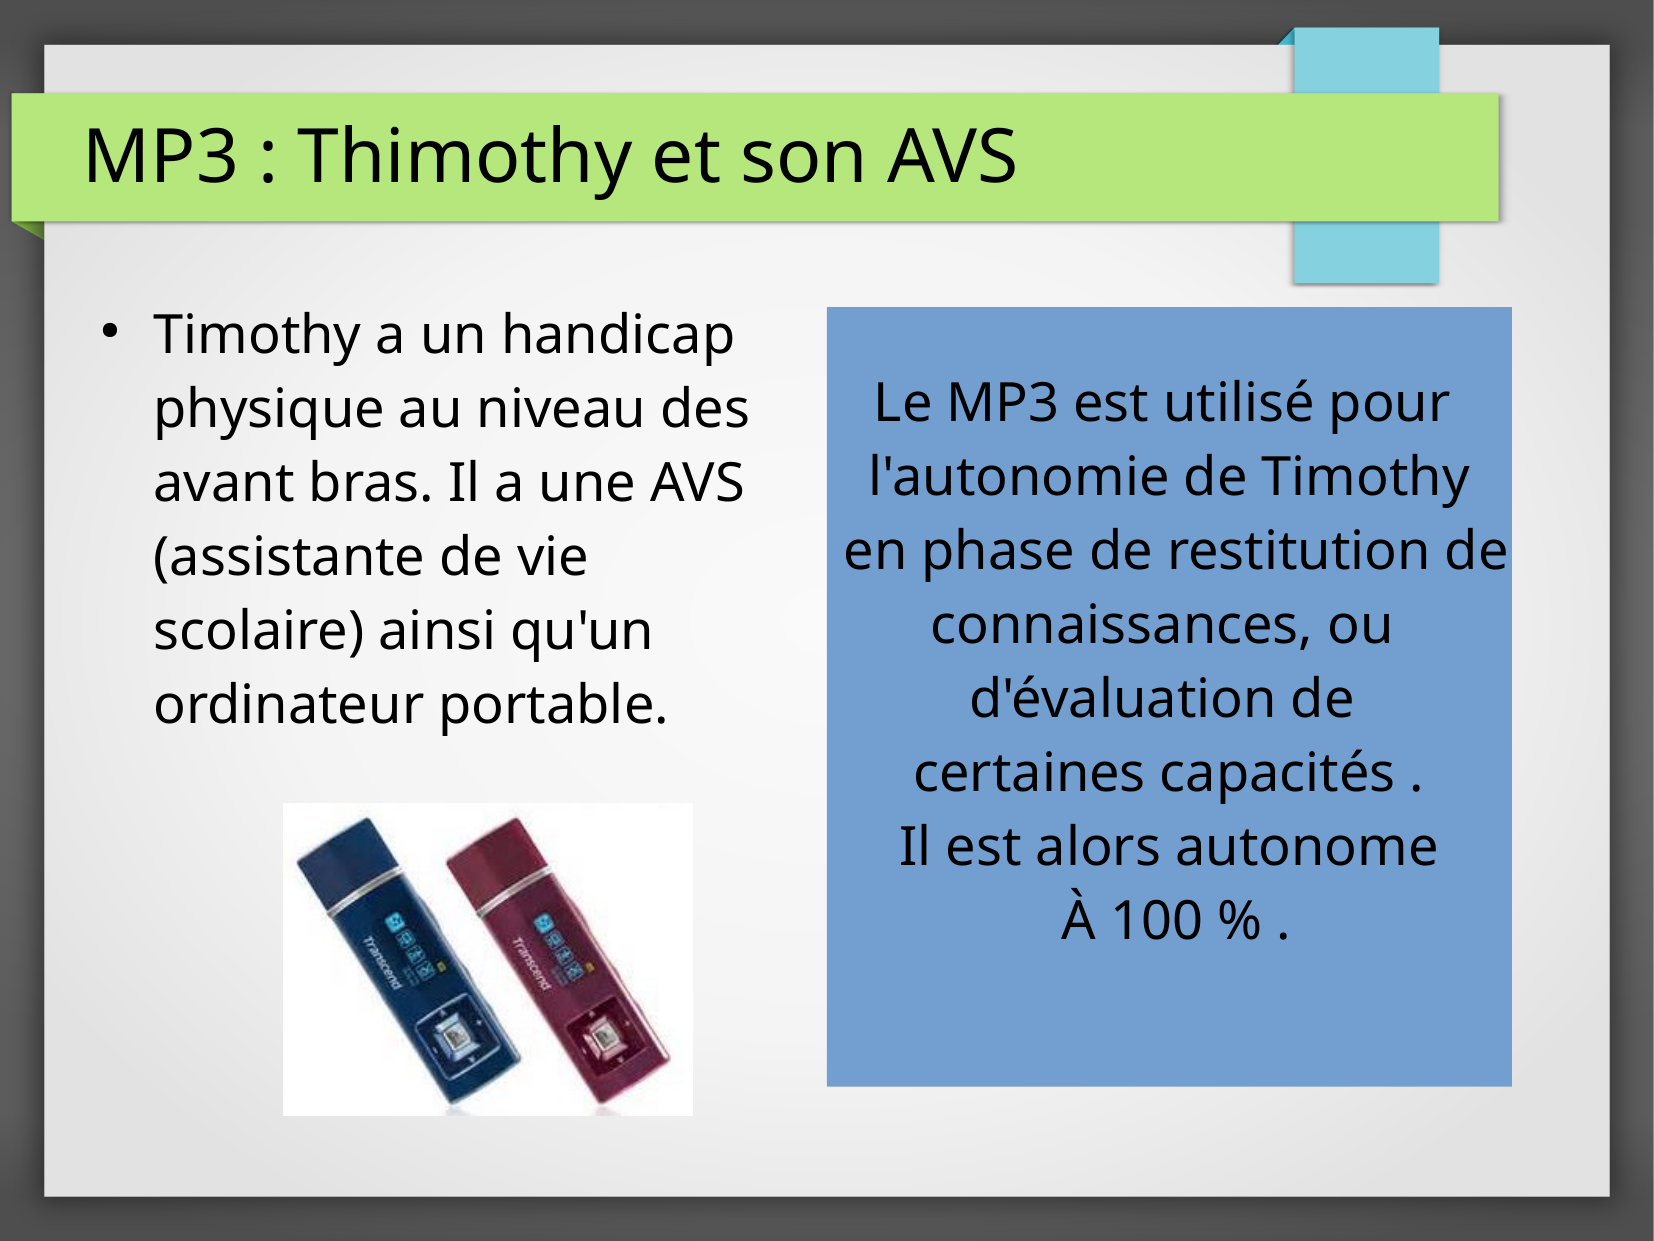

# MP3 : Thimothy et son AVS
Timothy a un handicap physique au niveau des avant bras. Il a une AVS (assistante de vie scolaire) ainsi qu'un ordinateur portable.
Le MP3 est utilisé pour
l'autonomie de Timothy
 en phase de restitution de
connaissances, ou
d'évaluation de
certaines capacités .
Il est alors autonome
 À 100 % .